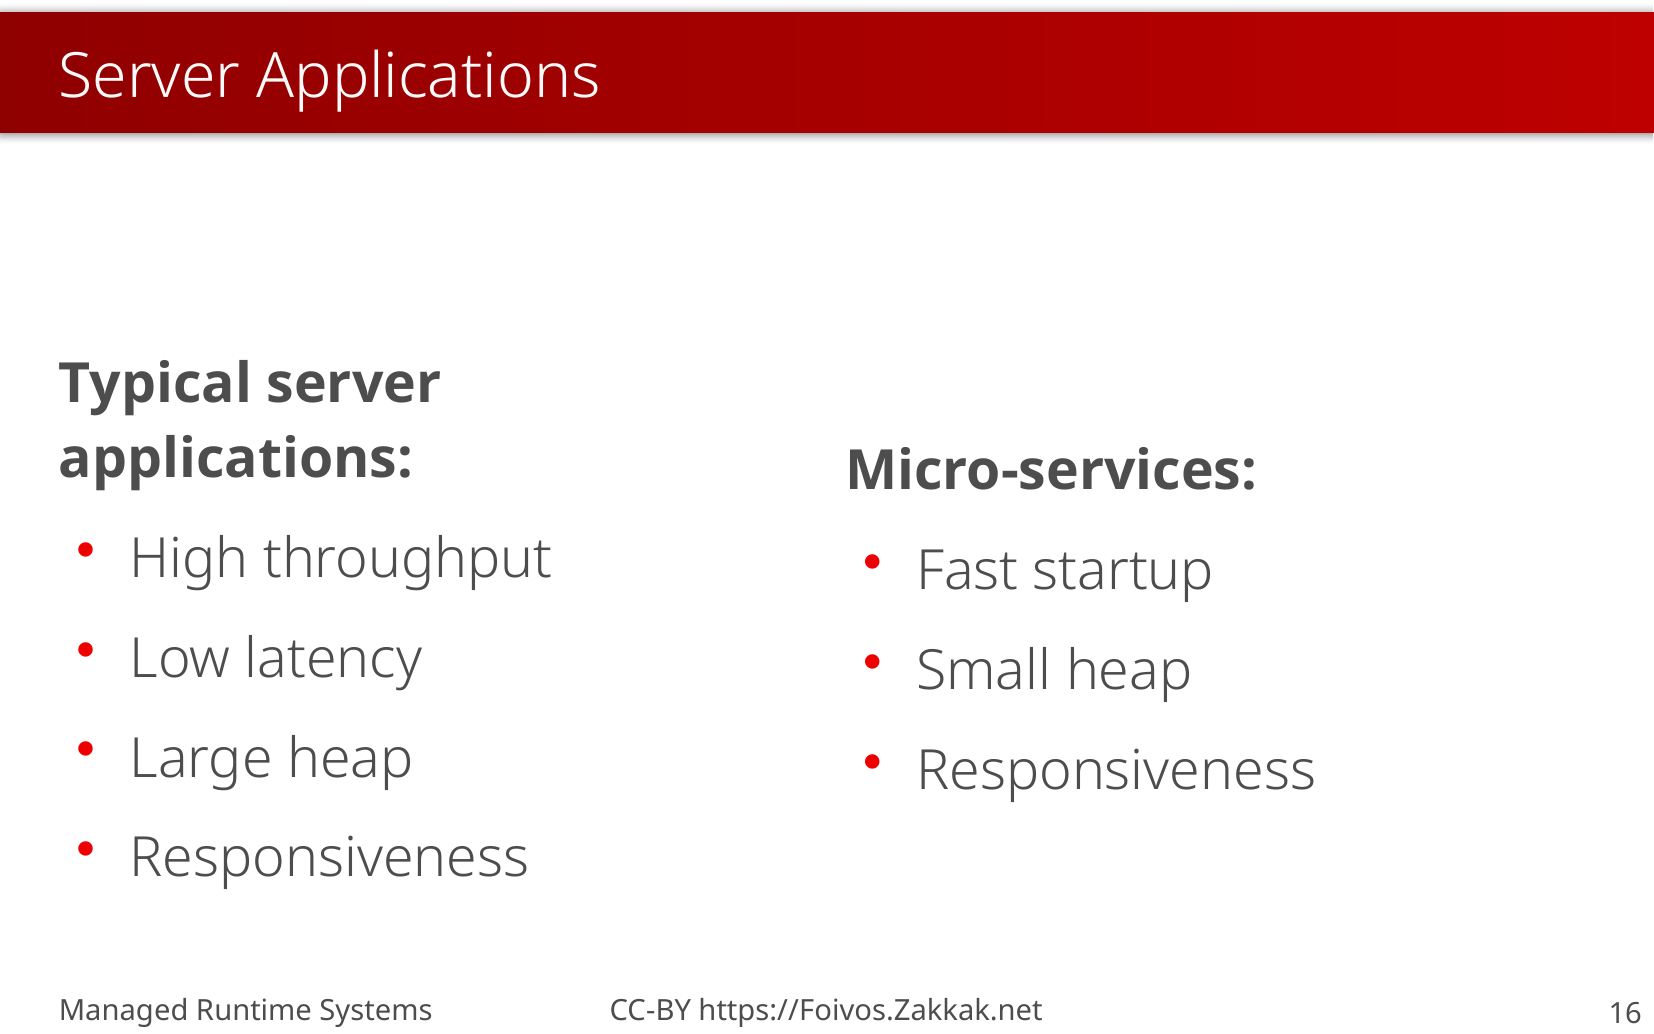

# Server Applications
Typical server applications:
High throughput
Low latency
Large heap
Responsiveness
Micro-services:
Fast startup
Small heap
Responsiveness
Managed Runtime Systems
CC-BY https://Foivos.Zakkak.net
16